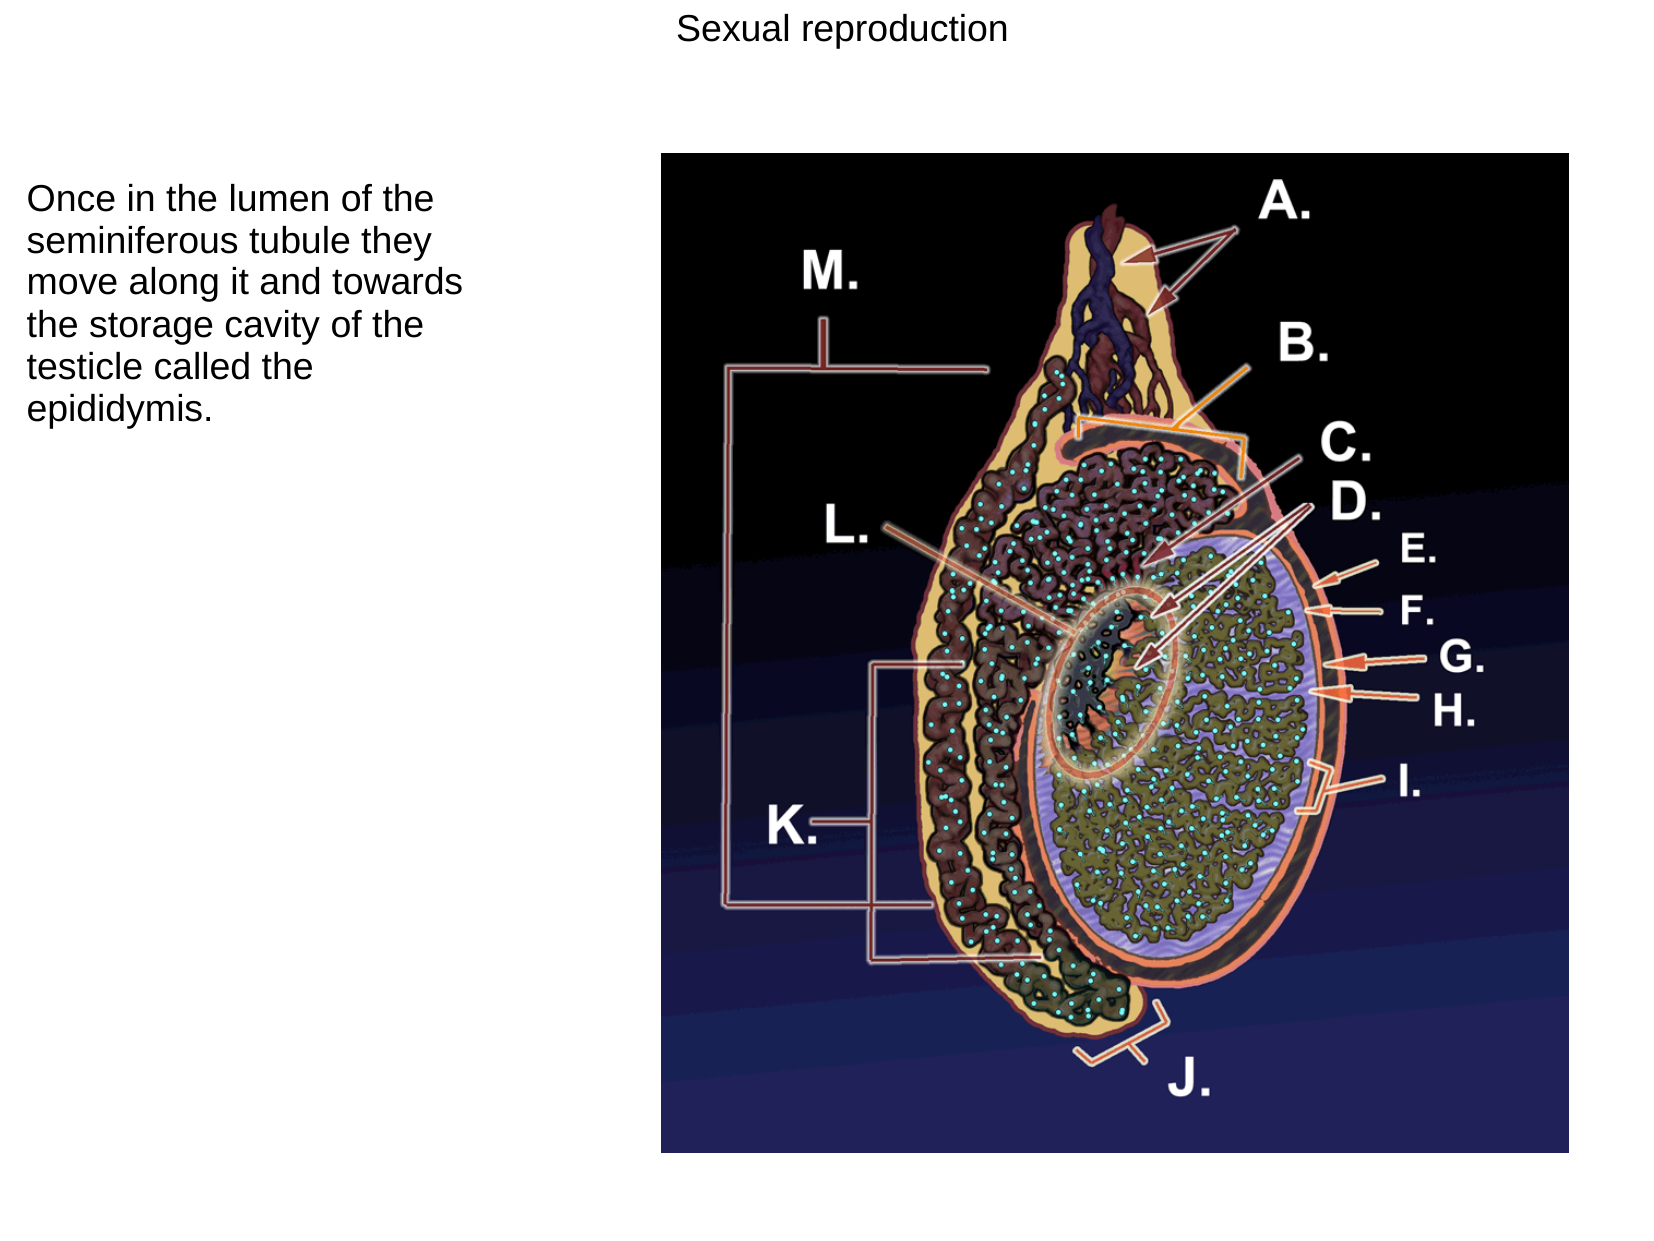

Sexual reproduction
Once in the lumen of the seminiferous tubule they move along it and towards the storage cavity of the testicle called the epididymis.